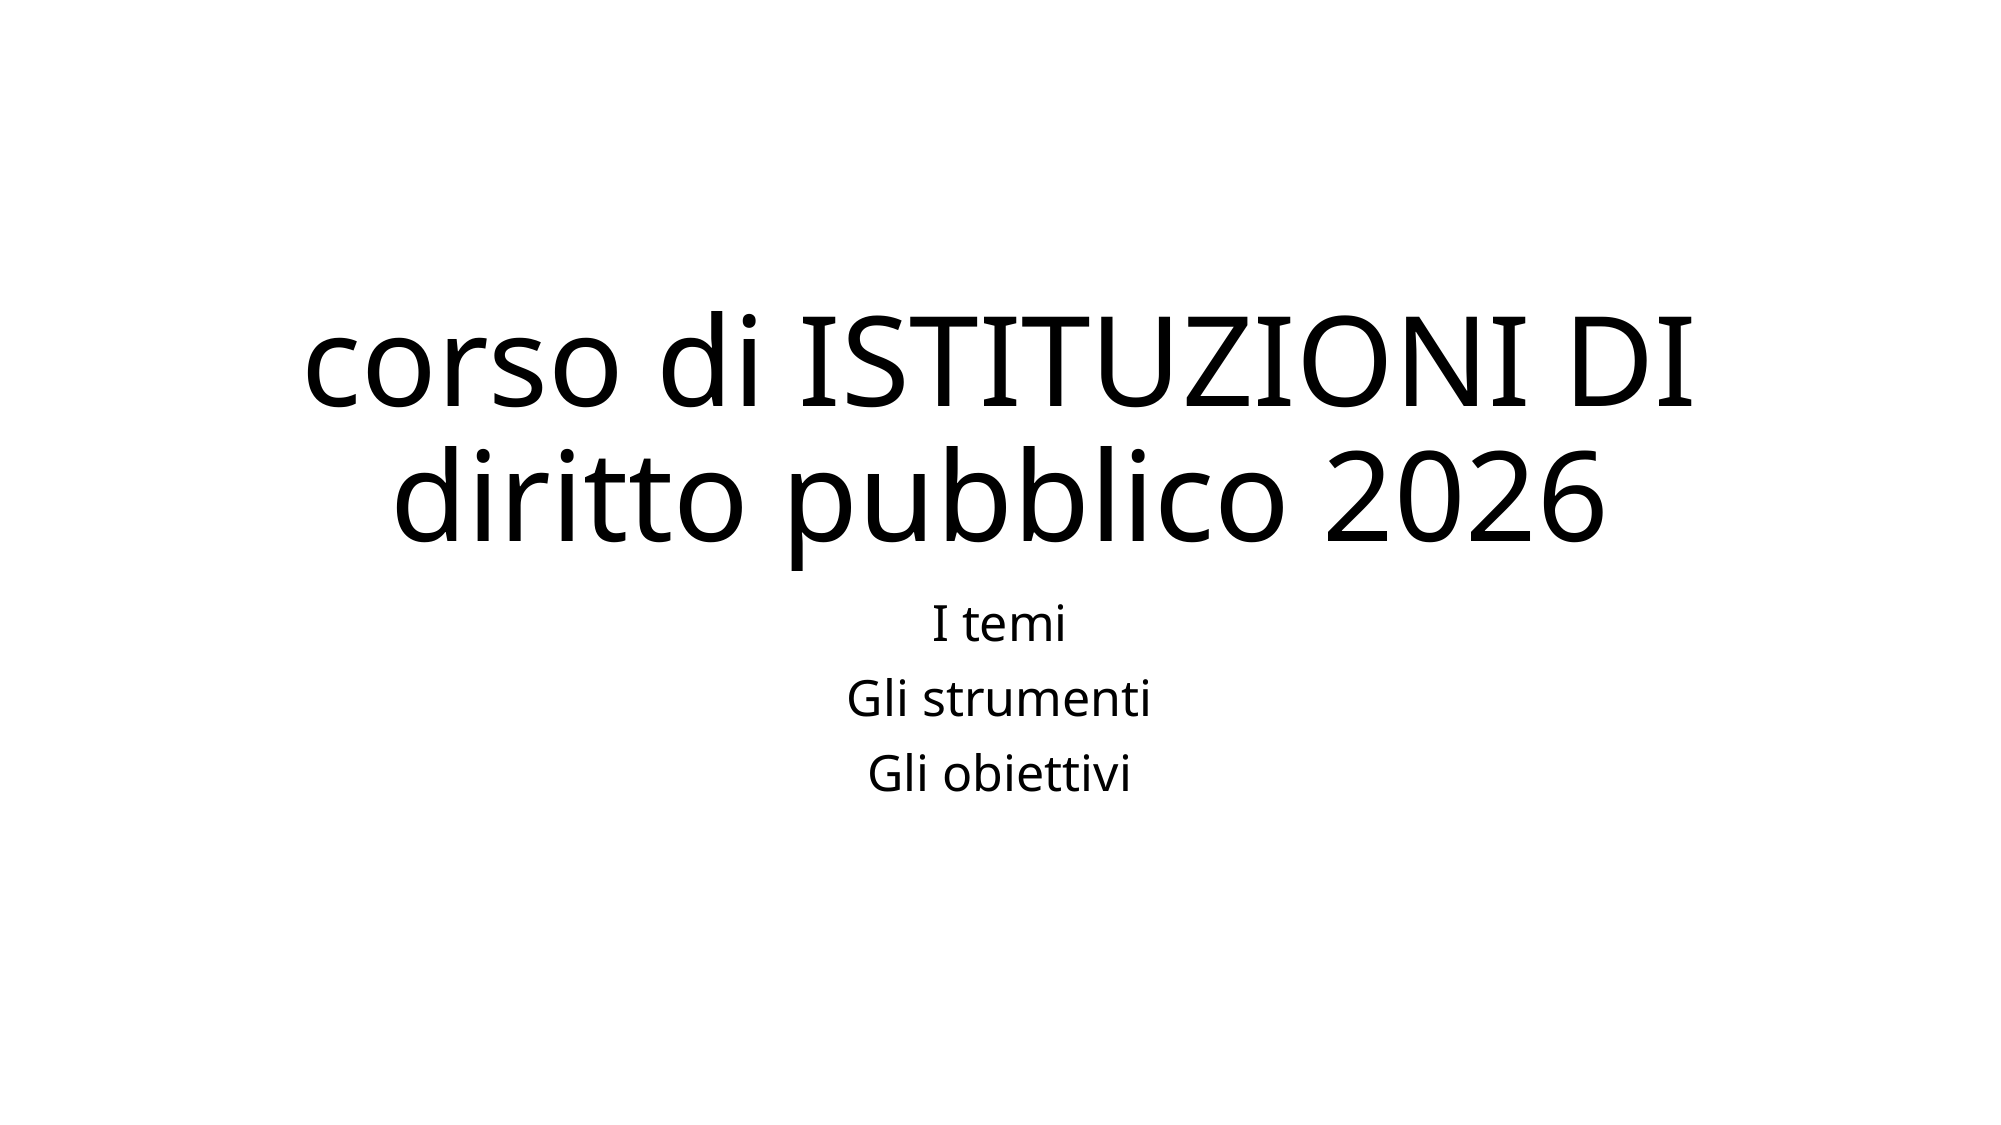

# corso di ISTITUZIONI DI diritto pubblico 2026
I temi
Gli strumenti
Gli obiettivi